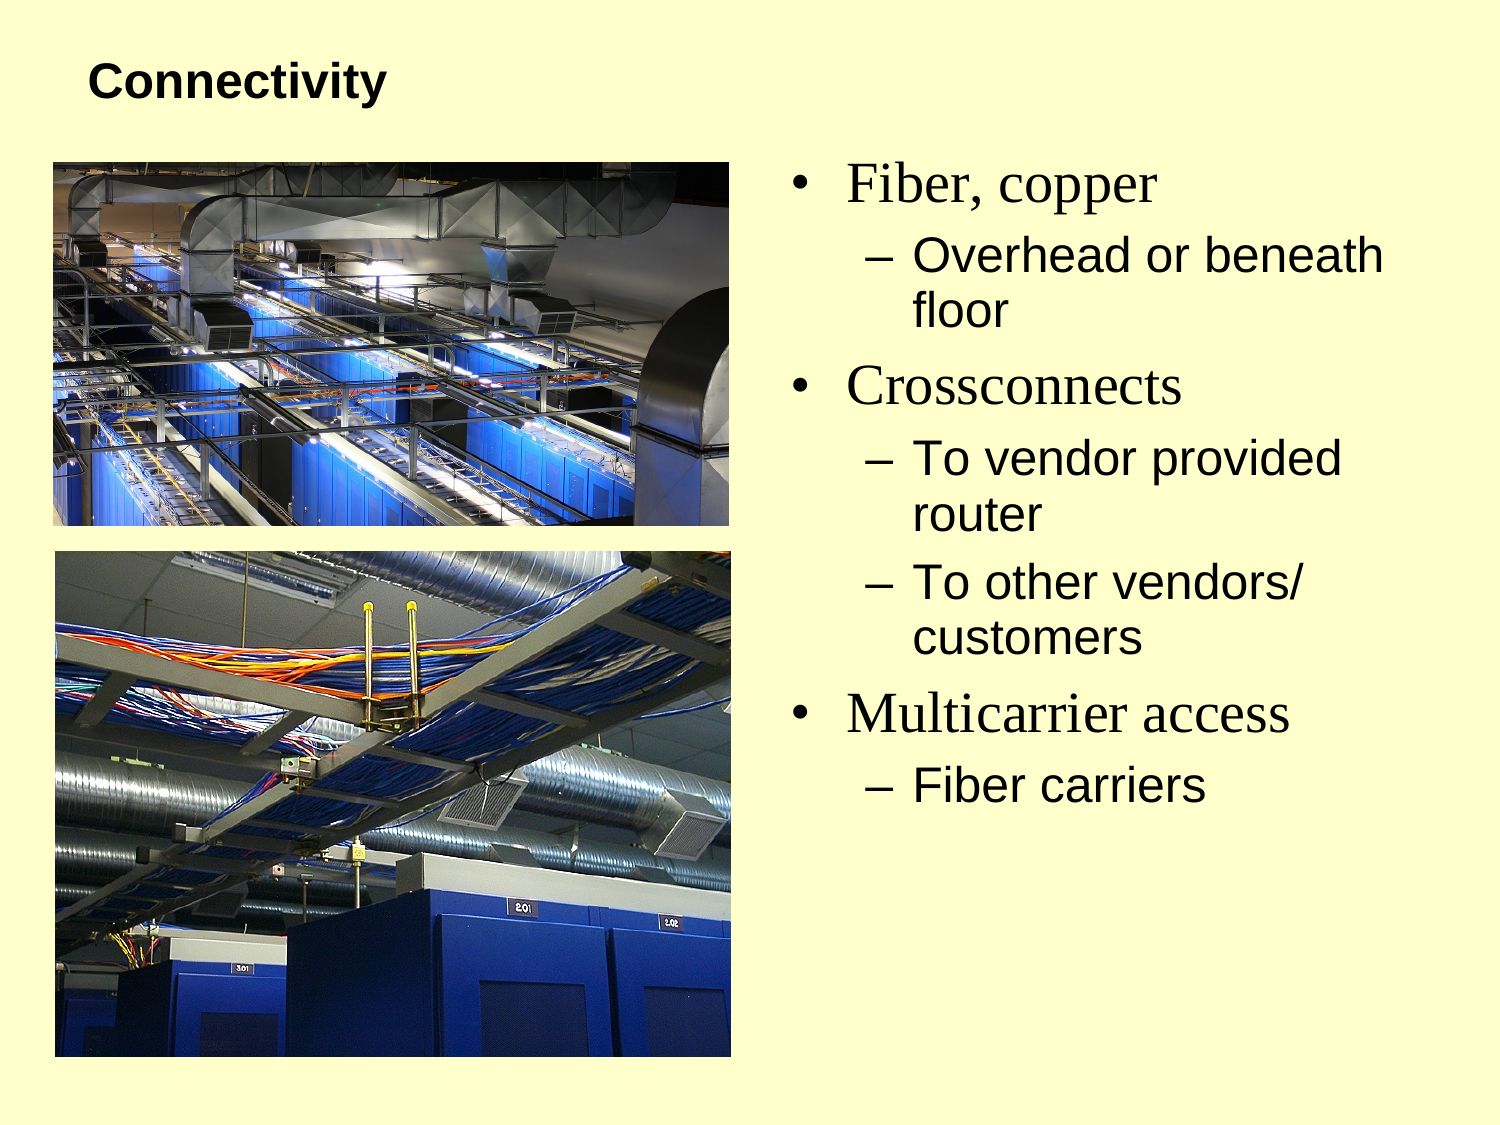

# Connectivity
Fiber, copper
Overhead or beneath floor
Crossconnects
To vendor provided router
To other vendors/ customers
Multicarrier access
Fiber carriers